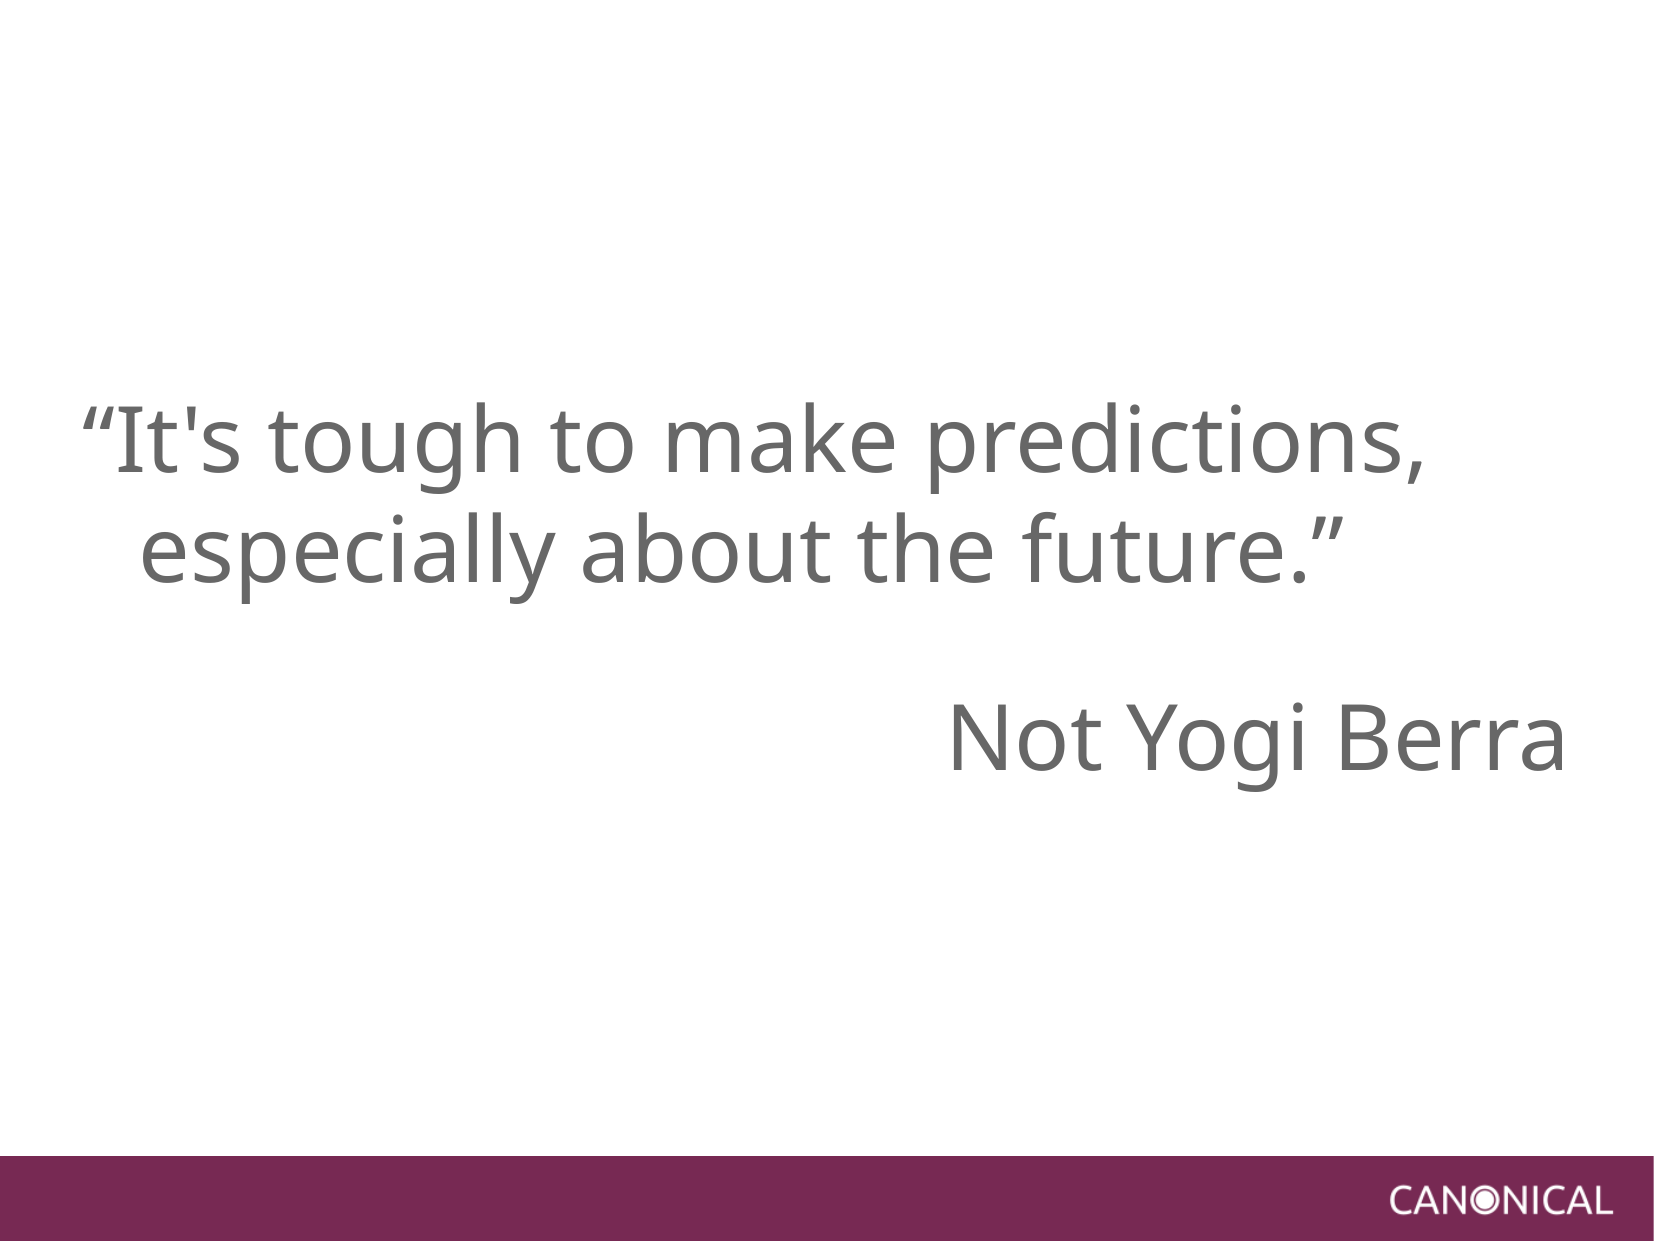

# “It's tough to make predictions, especially about the future.”
Not Yogi Berra